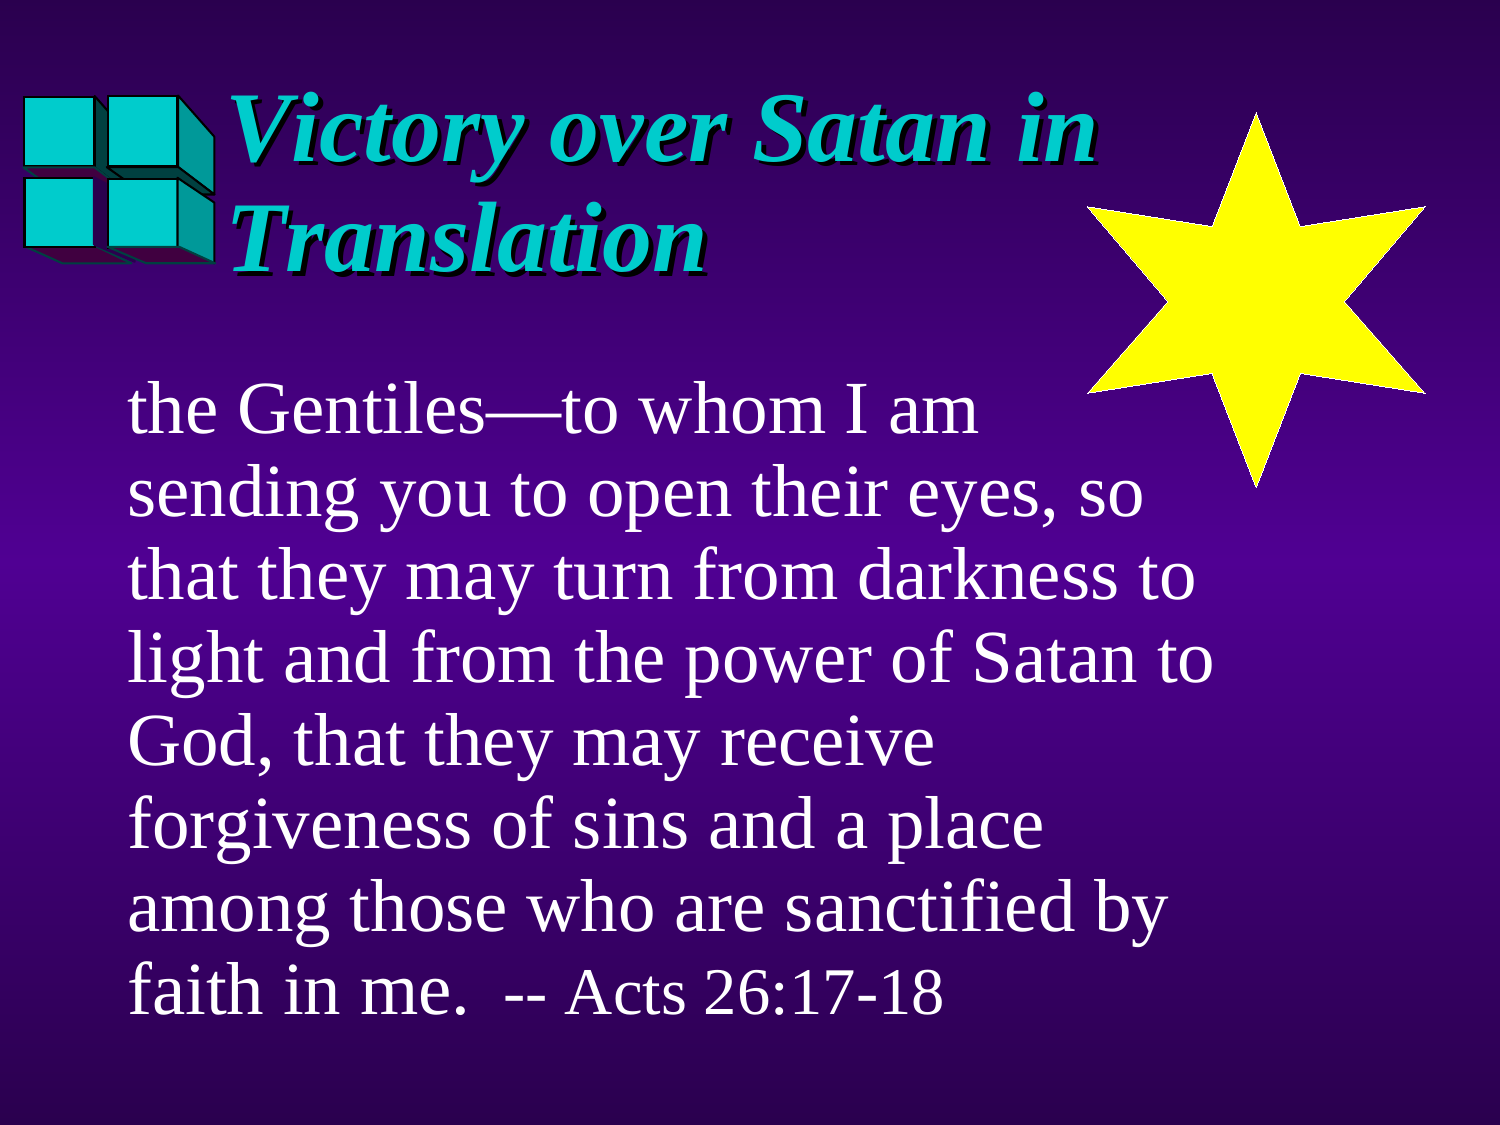

# Victory over Satan in Translation
the Gentiles—to whom I am sending you to open their eyes, so that they may turn from darkness to light and from the power of Satan to God, that they may receive forgiveness of sins and a place among those who are sanctified by faith in me. -- Acts 26:17-18